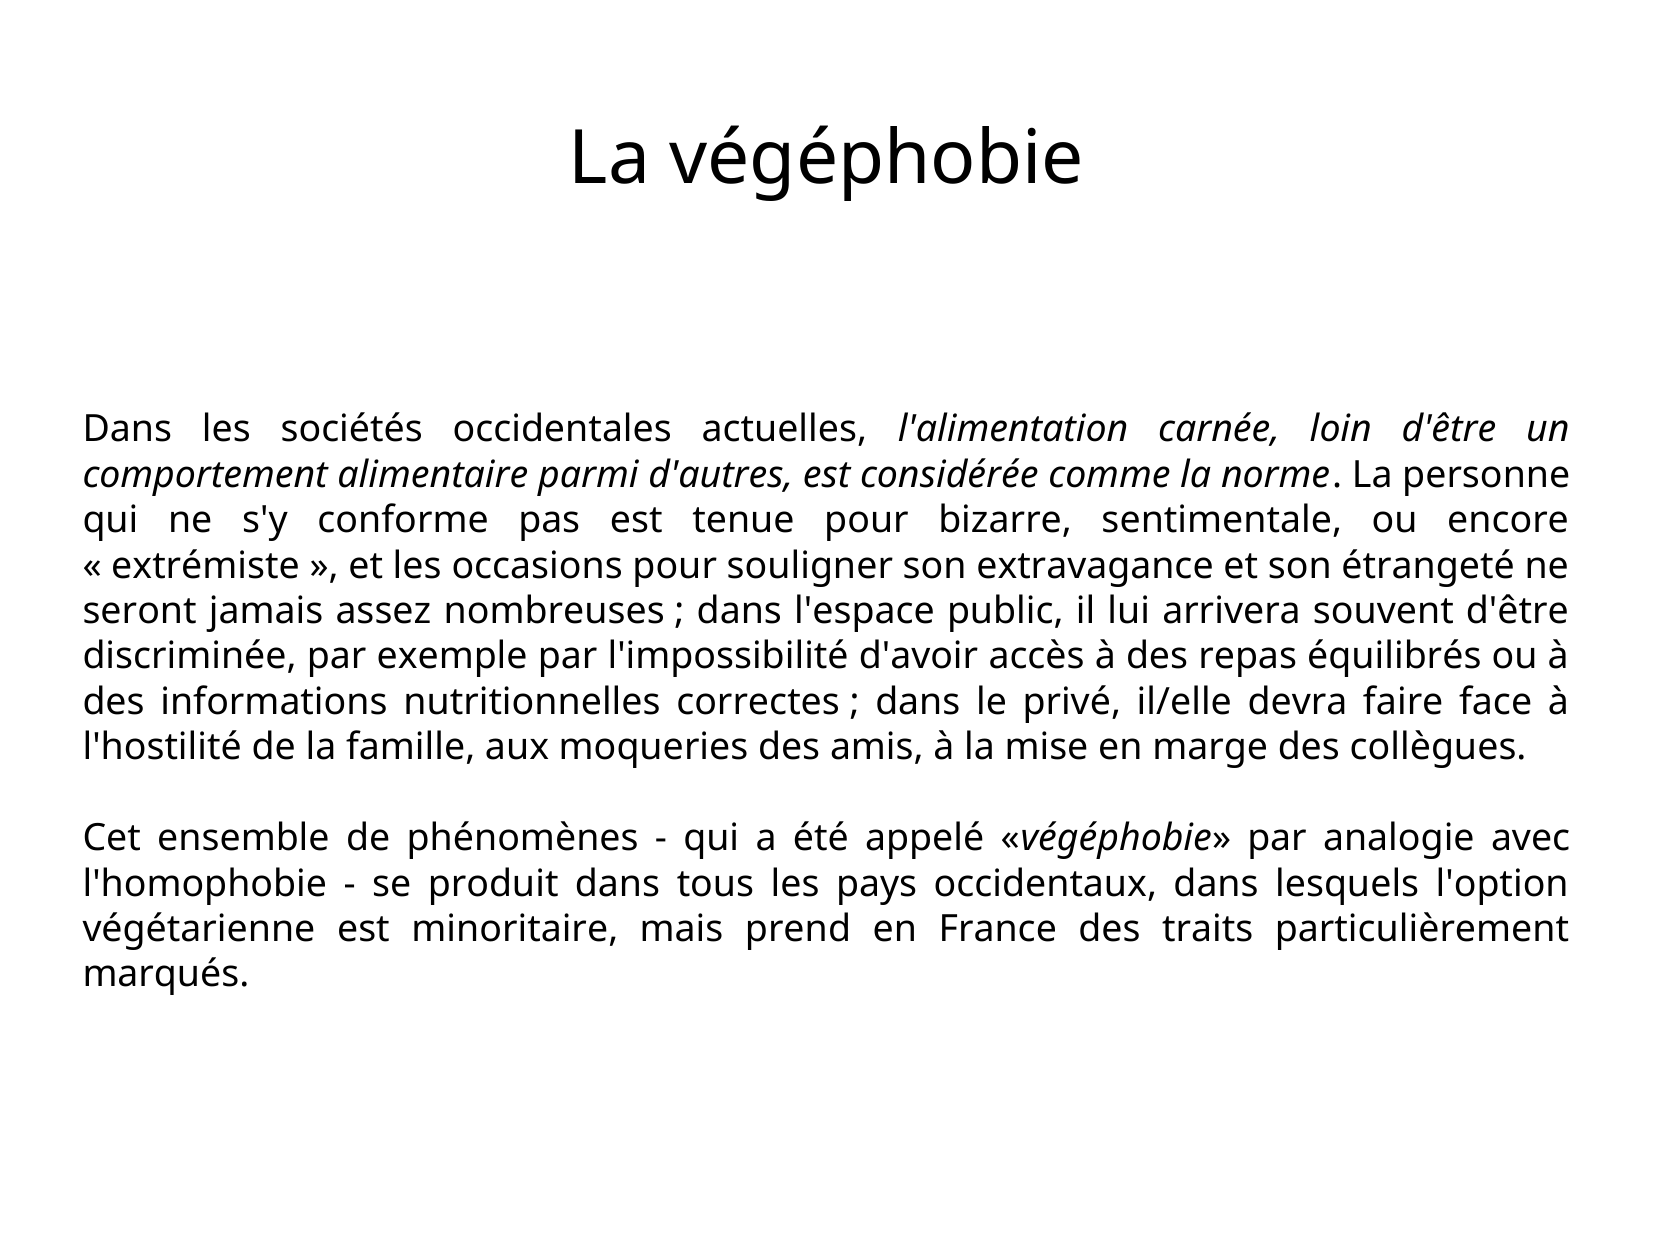

# La végéphobie
Dans les sociétés occidentales actuelles, l'alimentation carnée, loin d'être un comportement alimentaire parmi d'autres, est considérée comme la norme. La personne qui ne s'y conforme pas est tenue pour bizarre, sentimentale, ou encore « extrémiste », et les occasions pour souligner son extravagance et son étrangeté ne seront jamais assez nombreuses ; dans l'espace public, il lui arrivera souvent d'être discriminée, par exemple par l'impossibilité d'avoir accès à des repas équilibrés ou à des informations nutritionnelles correctes ; dans le privé, il/elle devra faire face à l'hostilité de la famille, aux moqueries des amis, à la mise en marge des collègues.
Cet ensemble de phénomènes - qui a été appelé «végéphobie» par analogie avec l'homophobie - se produit dans tous les pays occidentaux, dans lesquels l'option végétarienne est minoritaire, mais prend en France des traits particulièrement marqués.